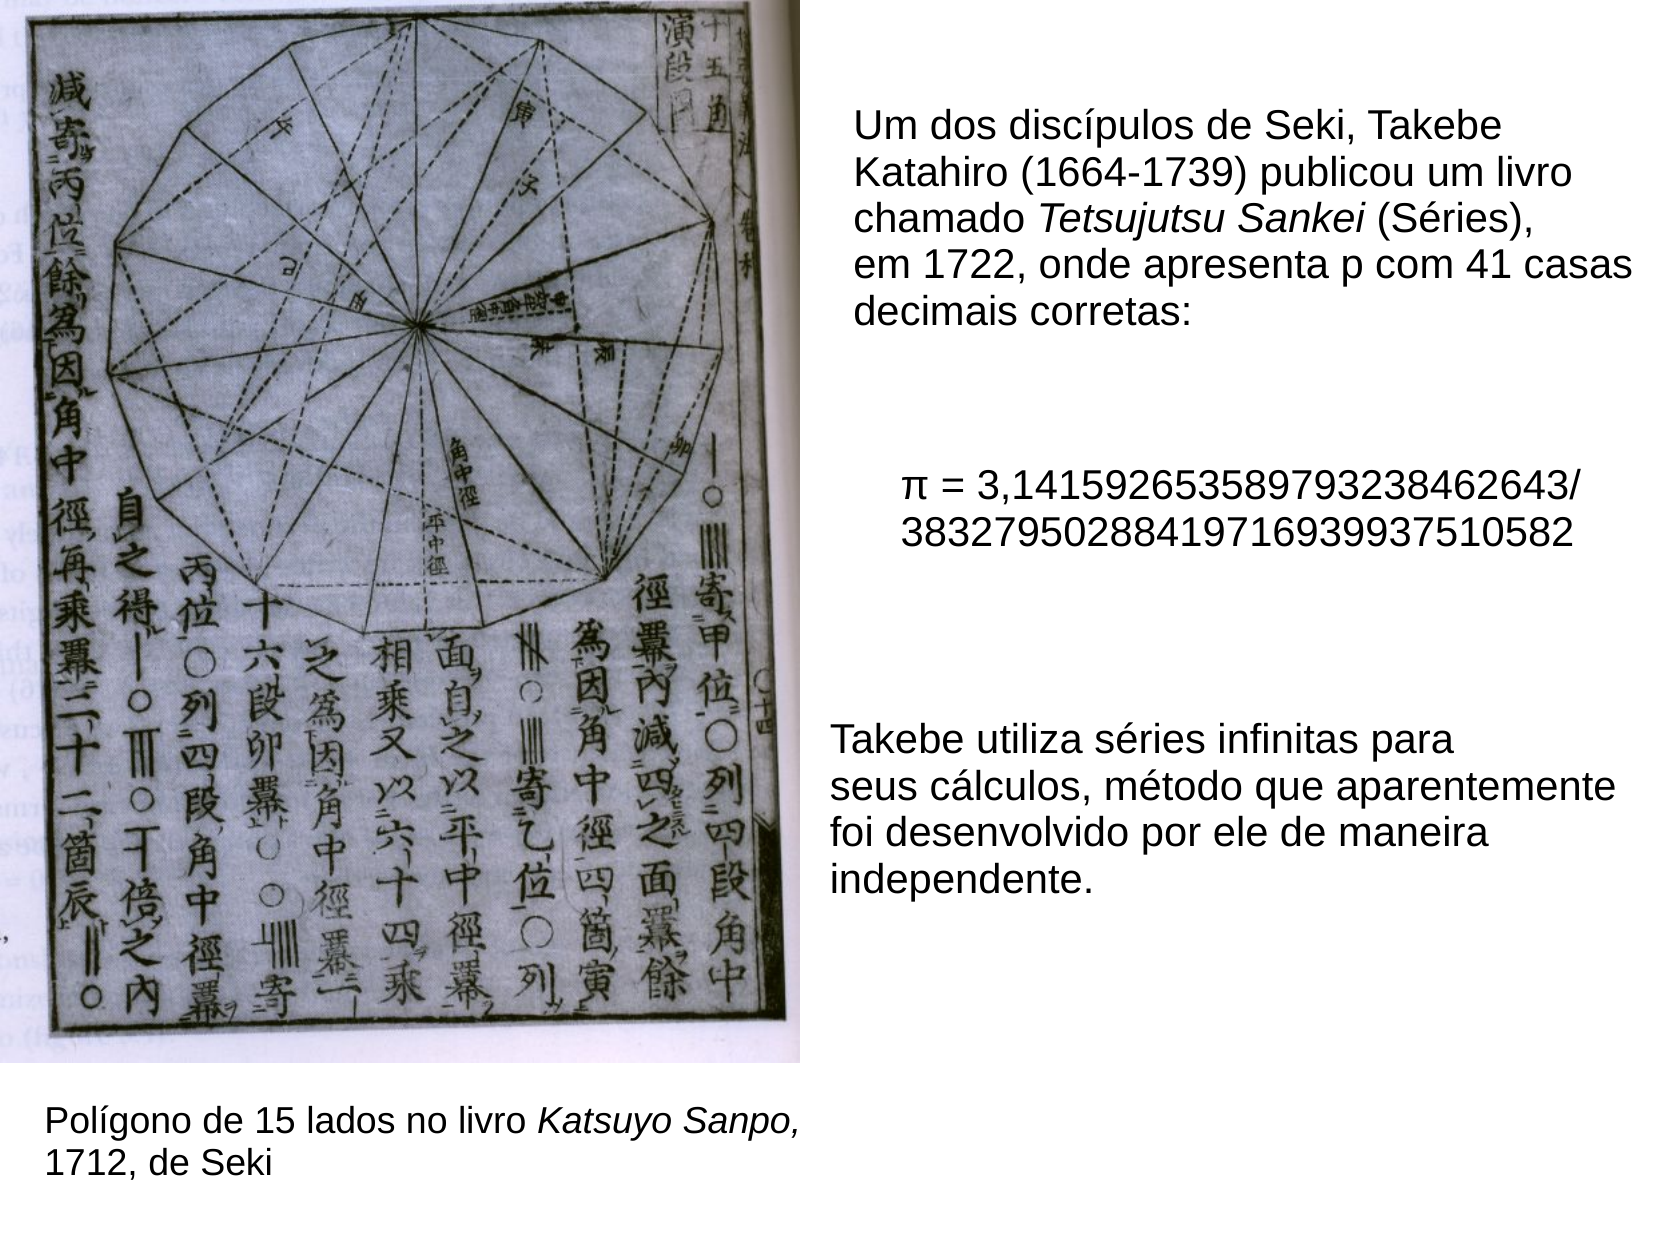

Um dos discípulos de Seki, Takebe
Katahiro (1664-1739) publicou um livro
chamado Tetsujutsu Sankei (Séries),
em 1722, onde apresenta p com 41 casas
decimais corretas:
π = 3,141592653589793238462643/
38327950288419716939937510582
Takebe utiliza séries infinitas para
seus cálculos, método que aparentemente
foi desenvolvido por ele de maneira
independente.
Polígono de 15 lados no livro Katsuyo Sanpo,
1712, de Seki